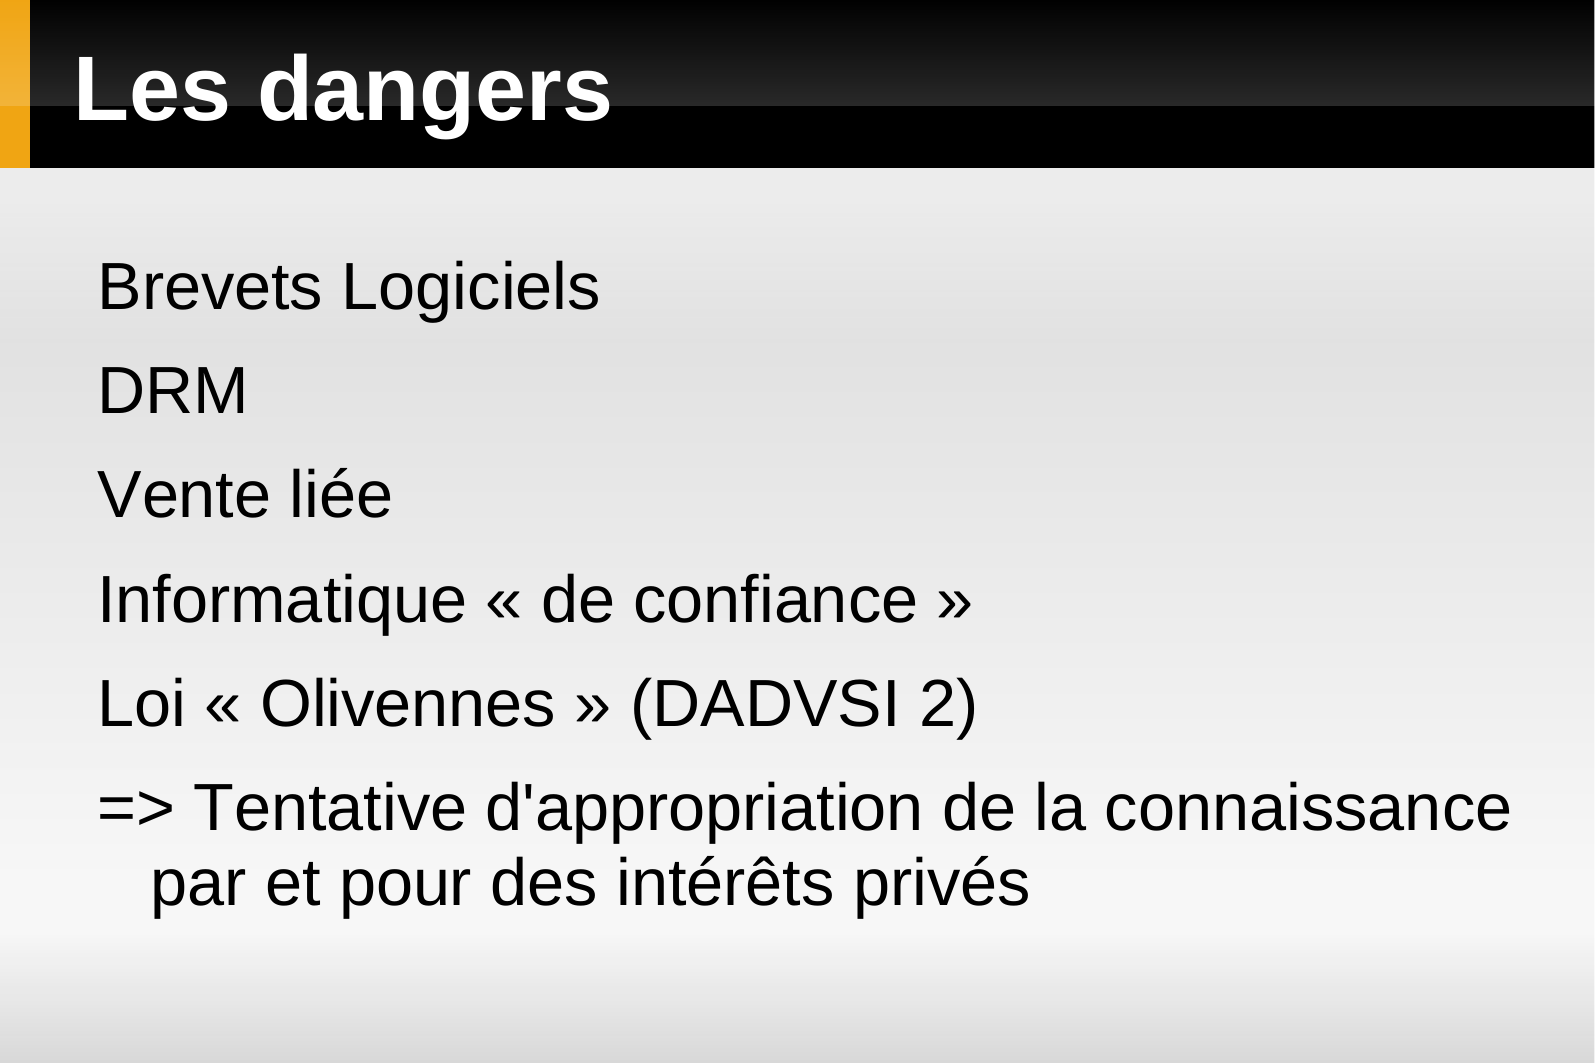

# Les dangers
Brevets Logiciels
DRM
Vente liée
Informatique « de confiance »
Loi « Olivennes » (DADVSI 2)
=> Tentative d'appropriation de la connaissance par et pour des intérêts privés